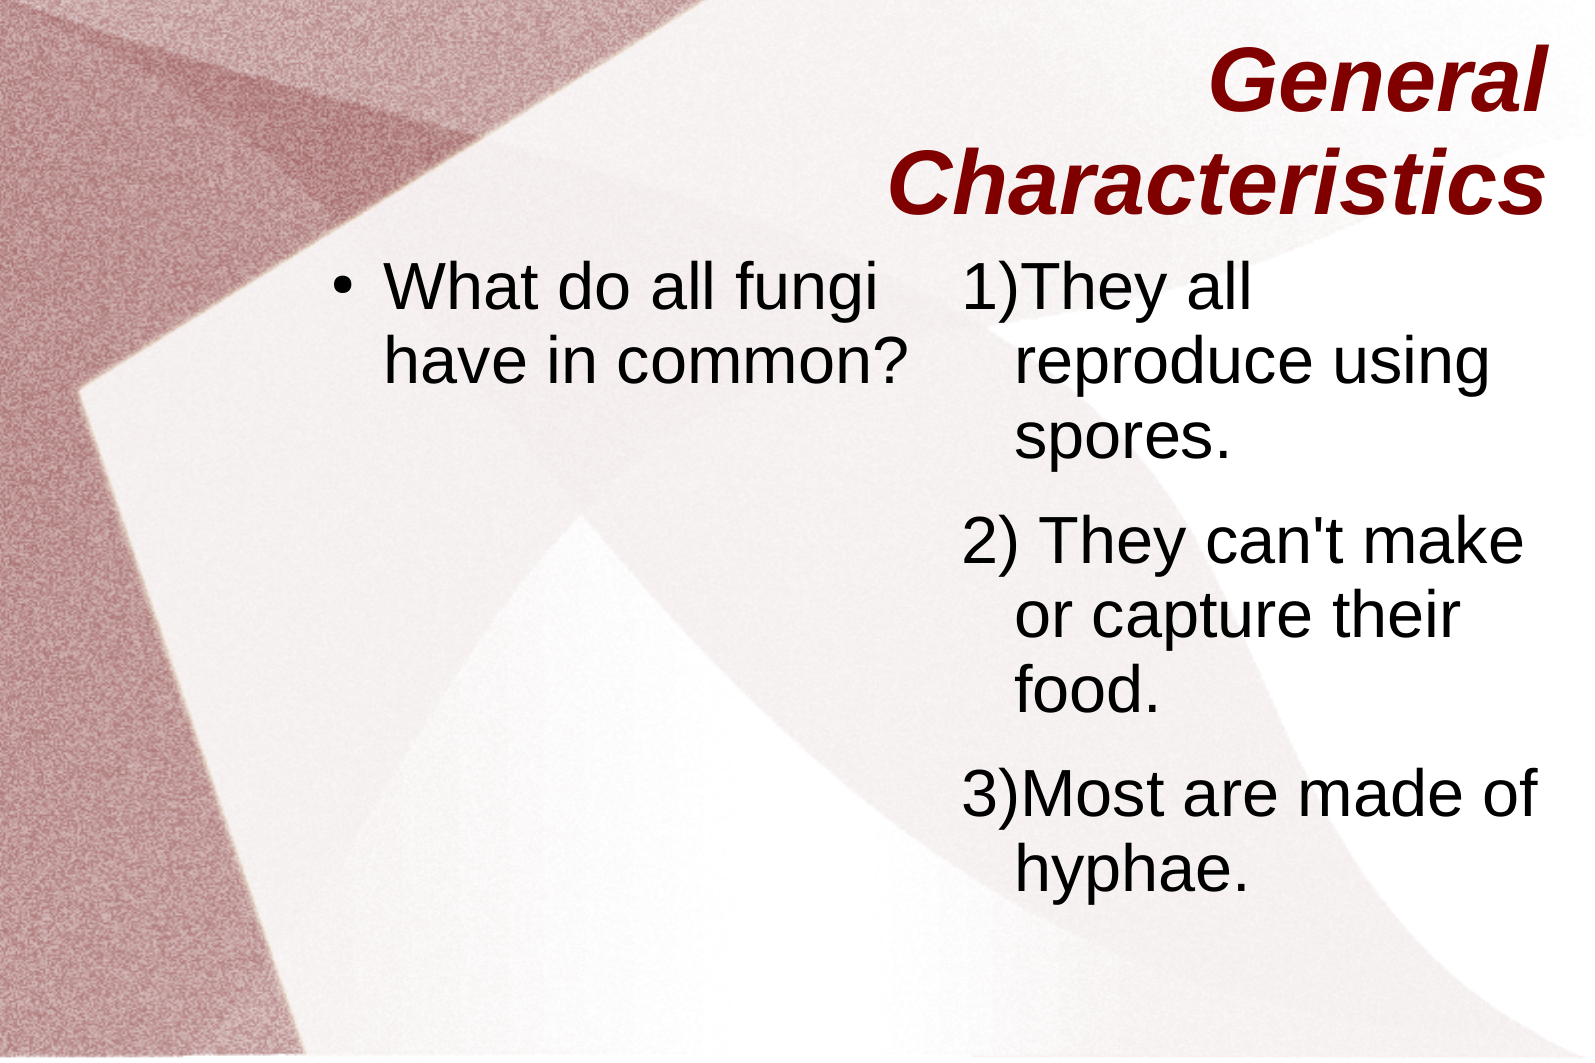

# General Characteristics
What do all fungi have in common?
They all reproduce using spores.
 They can't make or capture their food.
Most are made of hyphae.